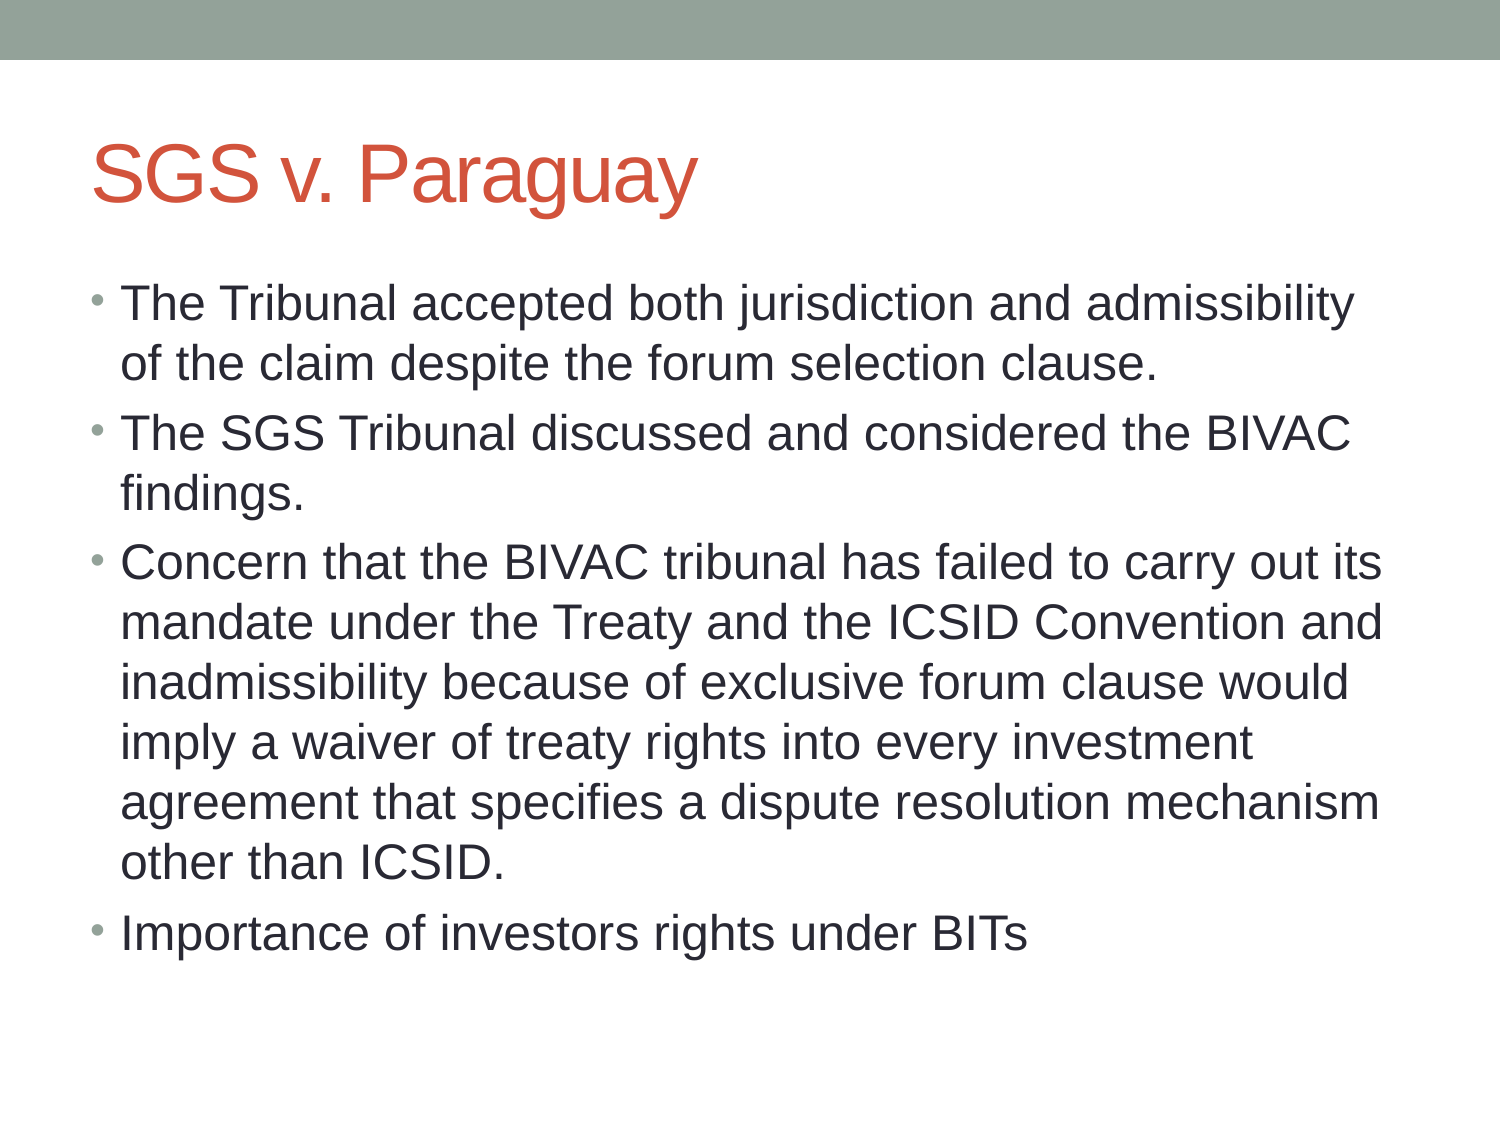

# SGS v. Paraguay
The Tribunal accepted both jurisdiction and admissibility of the claim despite the forum selection clause.
The SGS Tribunal discussed and considered the BIVAC findings.
Concern that the BIVAC tribunal has failed to carry out its mandate under the Treaty and the ICSID Convention and inadmissibility because of exclusive forum clause would imply a waiver of treaty rights into every investment agreement that specifies a dispute resolution mechanism other than ICSID.
Importance of investors rights under BITs